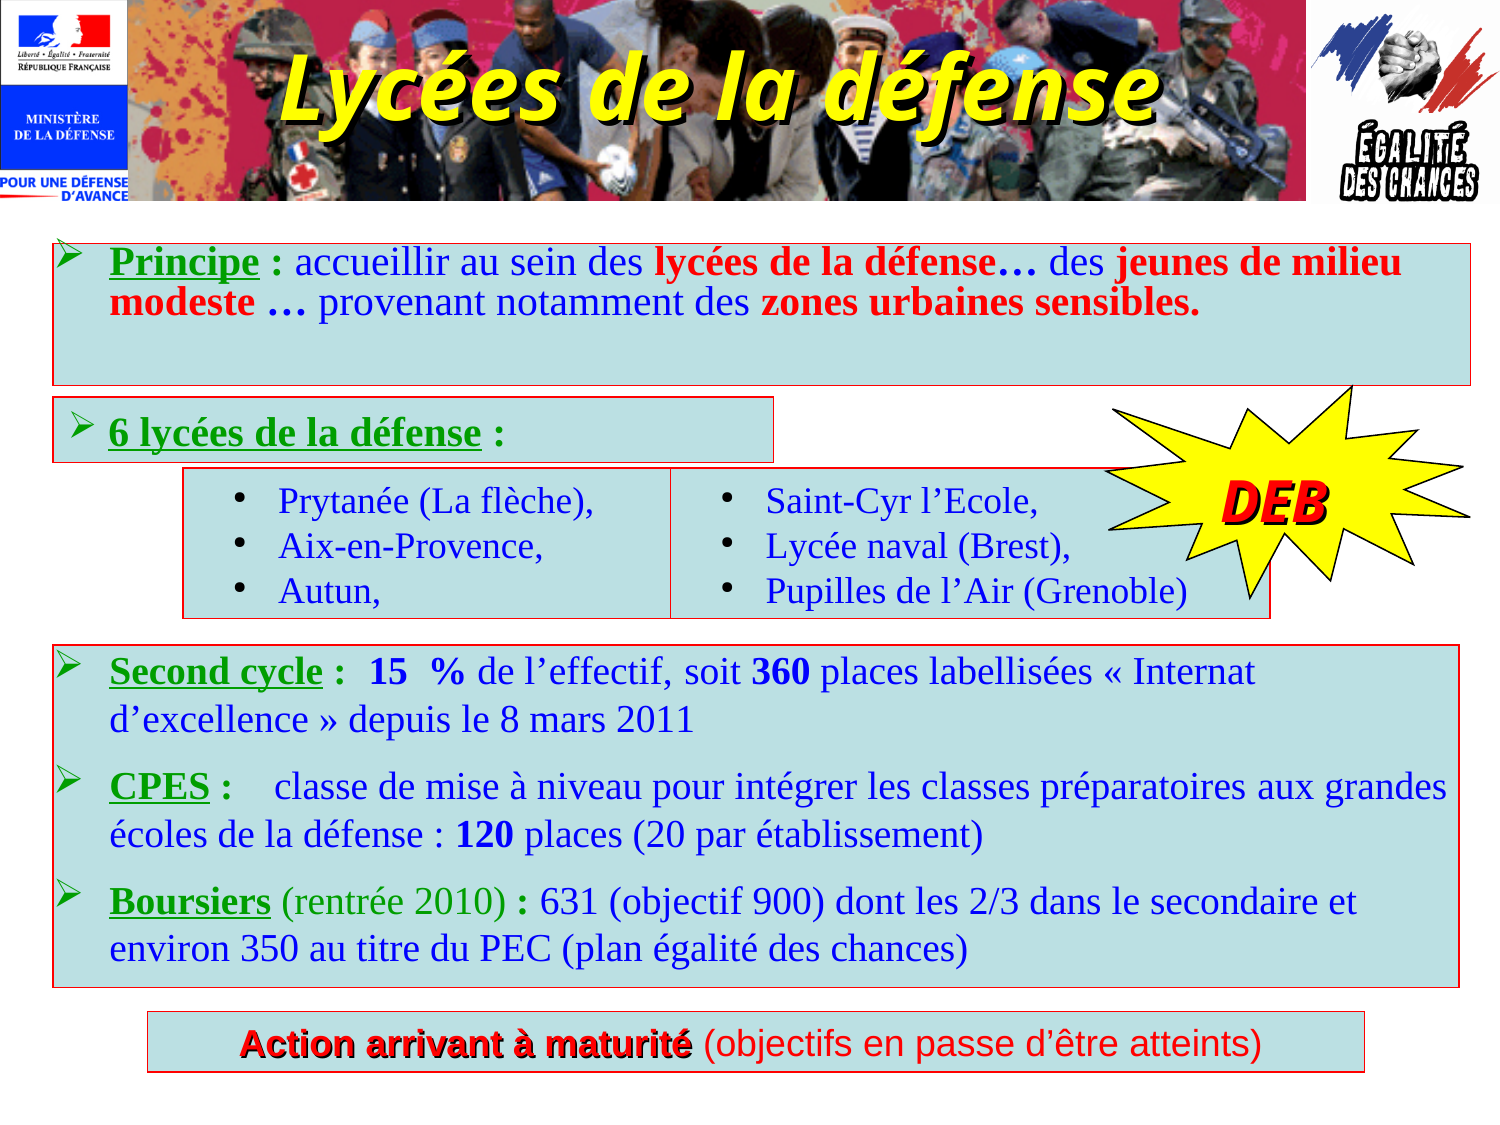

# Lycées de la défense
Principe : accueillir au sein des lycées de la défense… des jeunes de milieu modeste … provenant notamment des zones urbaines sensibles.
 DEB
 6 lycées de la défense :
 Prytanée (La flèche),
 Aix-en-Provence,
 Autun,
 Saint-Cyr l’Ecole,
 Lycée naval (Brest),
 Pupilles de l’Air (Grenoble)
Second cycle : 15 % de l’effectif, soit 360 places labellisées « Internat d’excellence » depuis le 8 mars 2011
CPES : 	classe de mise à niveau pour intégrer les classes préparatoires aux grandes écoles de la défense : 120 places (20 par établissement)
Boursiers (rentrée 2010) : 631 (objectif 900) dont les 2/3 dans le secondaire et environ 350 au titre du PEC (plan égalité des chances)
Action arrivant à maturité (objectifs en passe d’être atteints)